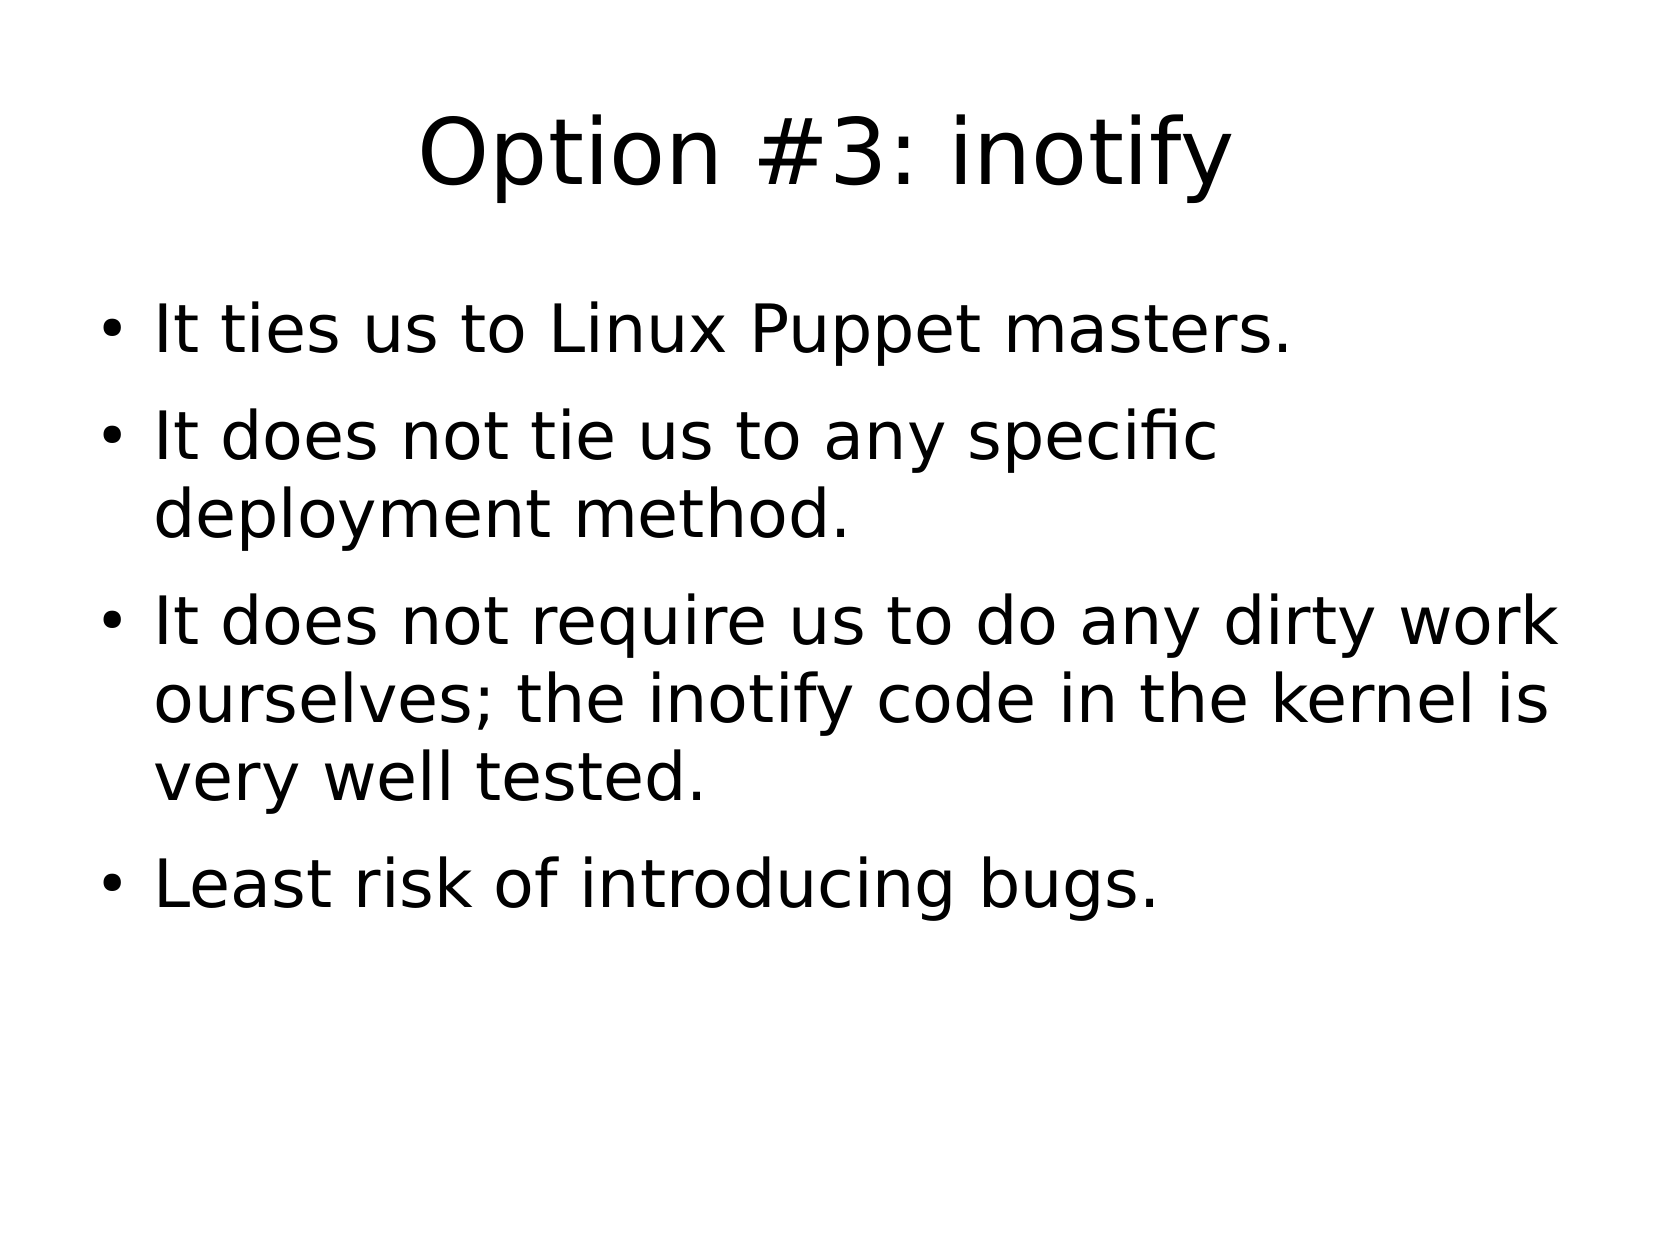

# Option #3: inotify
It ties us to Linux Puppet masters.
It does not tie us to any specific deployment method.
It does not require us to do any dirty work ourselves; the inotify code in the kernel is very well tested.
Least risk of introducing bugs.